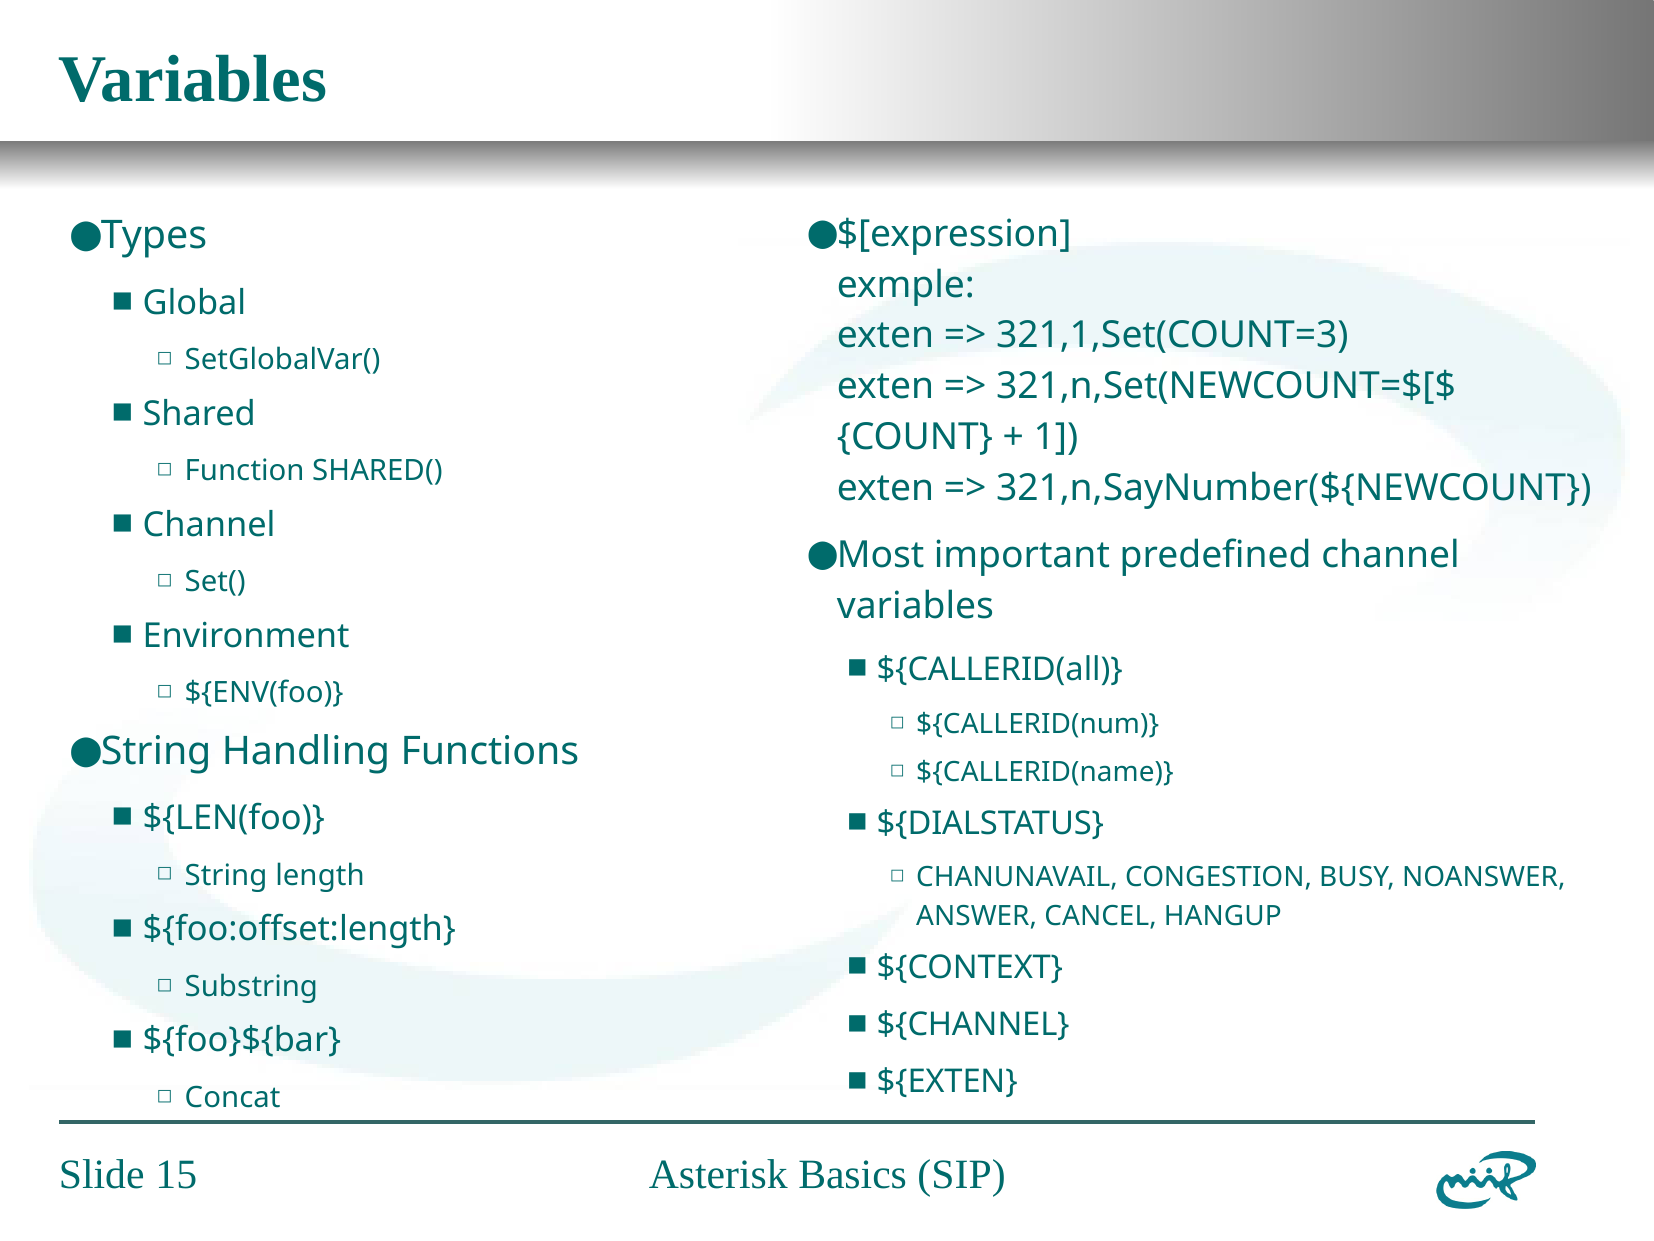

# Variables
Types
Global
SetGlobalVar()
Shared
Function SHARED()
Channel
Set()
Environment
${ENV(foo)}
String Handling Functions
${LEN(foo)}
String length
${foo:offset:length}
Substring
${foo}${bar}
Concat
$[expression]
exmple:
exten => 321,1,Set(COUNT=3)
exten => 321,n,Set(NEWCOUNT=$[${COUNT} + 1])
exten => 321,n,SayNumber(${NEWCOUNT})
Most important predefined channel variables
${CALLERID(all)}
${CALLERID(num)}
${CALLERID(name)}
${DIALSTATUS}
CHANUNAVAIL, CONGESTION, BUSY, NOANSWER, ANSWER, CANCEL, HANGUP
${CONTEXT}
${CHANNEL}
${EXTEN}
15
Asterisk Basics (SIP)